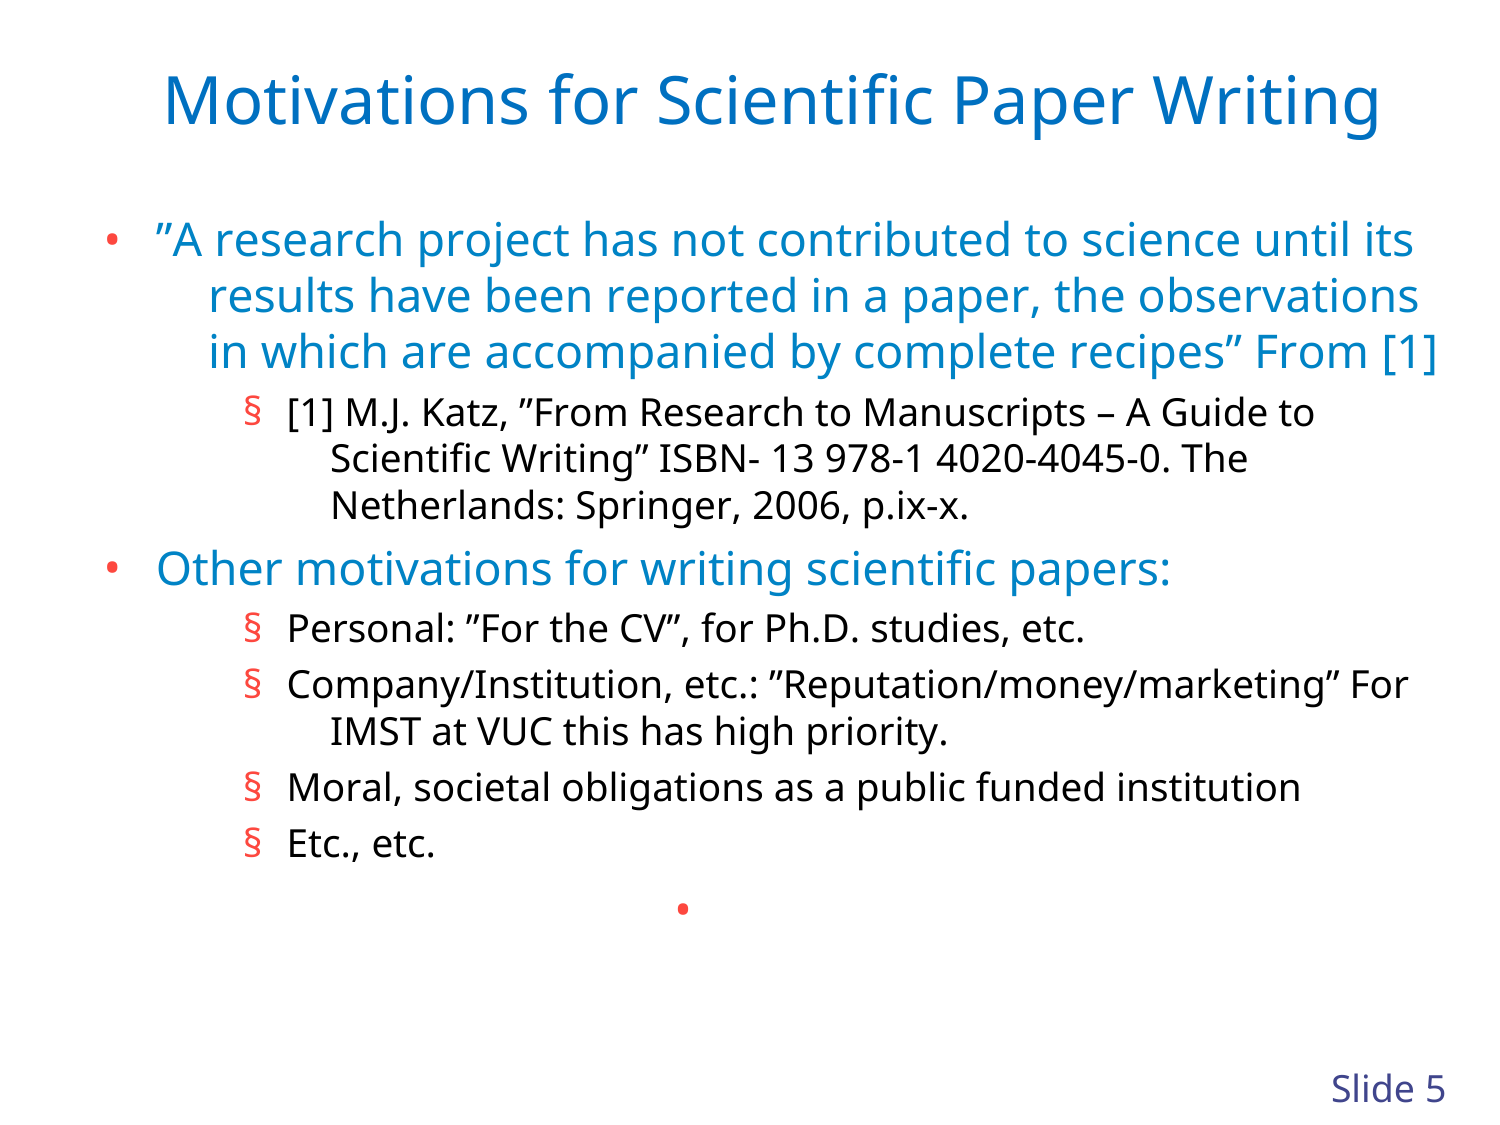

# Motivations for Scientific Paper Writing
”A research project has not contributed to science until its results have been reported in a paper, the observations in which are accompanied by complete recipes” From [1]
[1] M.J. Katz, ”From Research to Manuscripts – A Guide to Scientific Writing” ISBN- 13 978-1 4020-4045-0. The Netherlands: Springer, 2006, p.ix-x.
Other motivations for writing scientific papers:
Personal: ”For the CV”, for Ph.D. studies, etc.
Company/Institution, etc.: ”Reputation/money/marketing” For IMST at VUC this has high priority.
Moral, societal obligations as a public funded institution
Etc., etc.